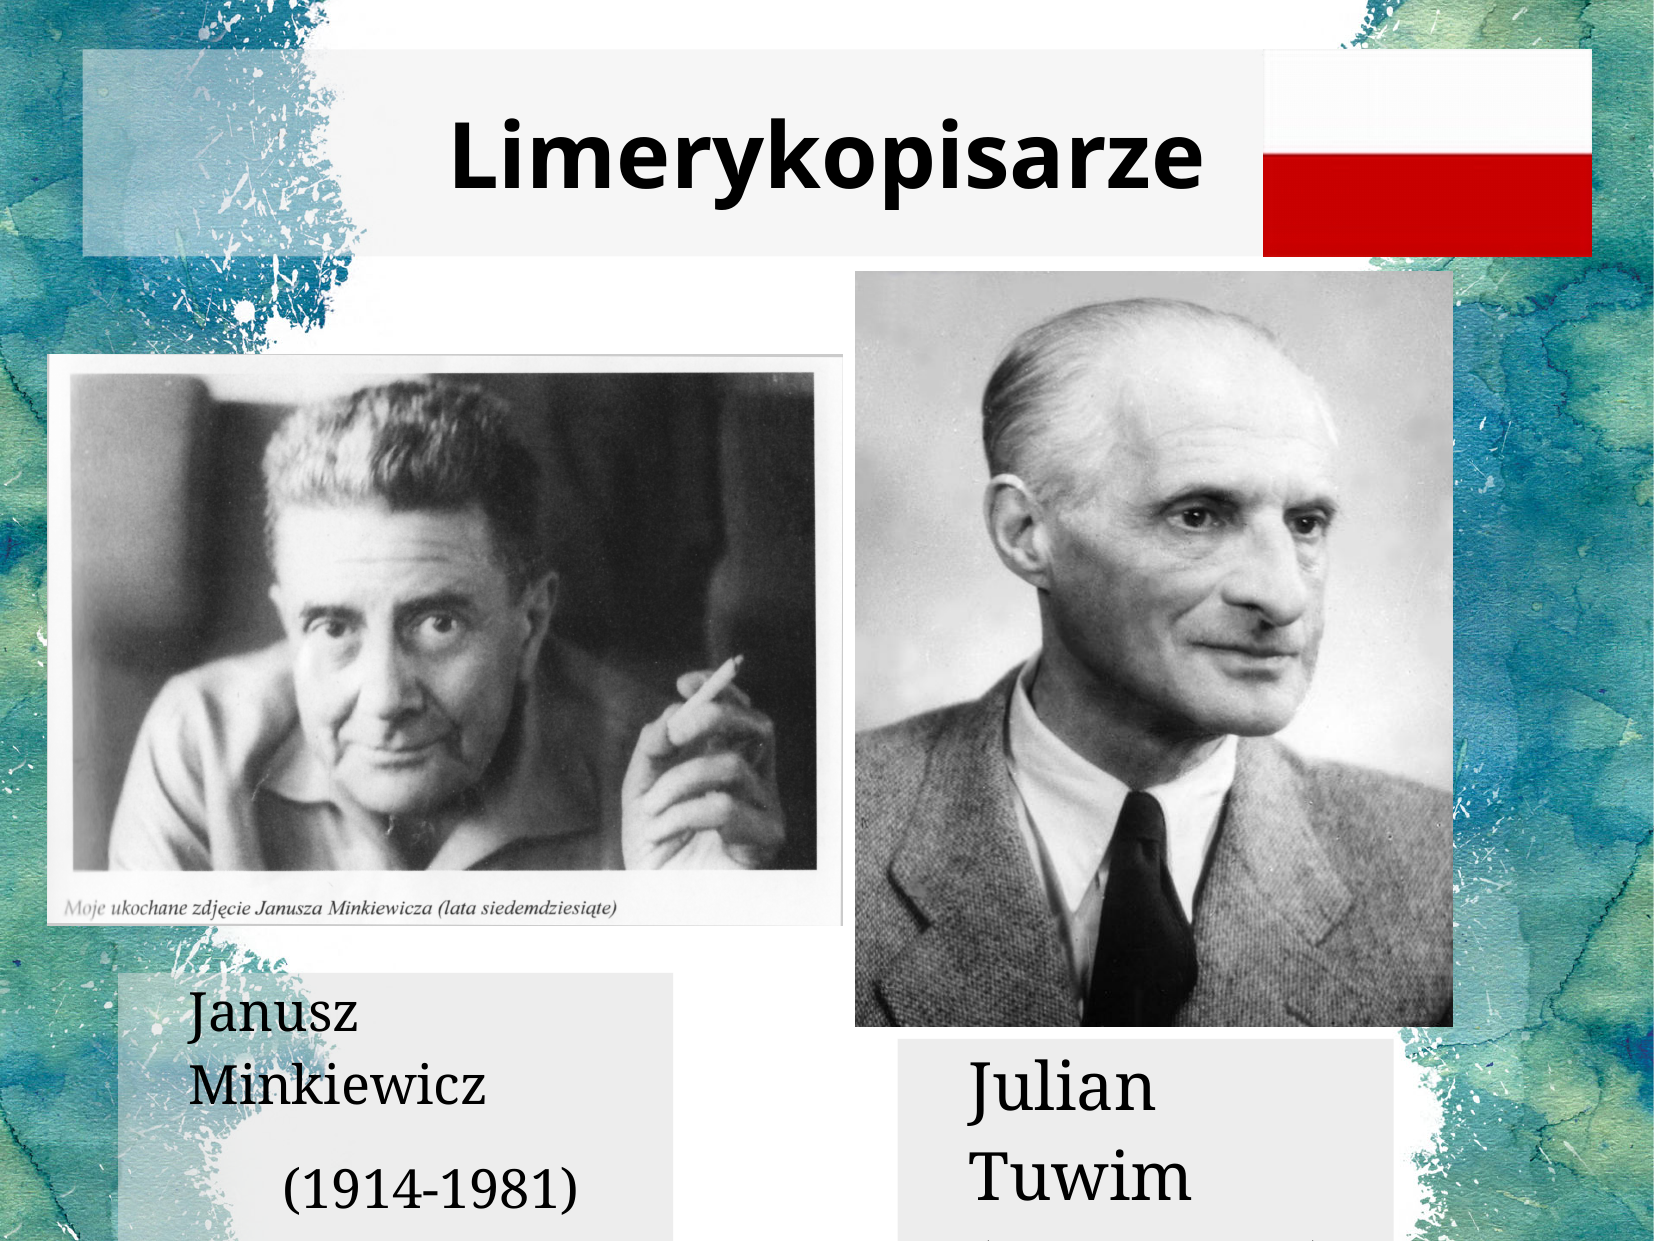

# Limerykopisarze
Janusz Minkiewicz
(1914-1981)
http://www.minkiewicz.art.pl
Julian Tuwim (1894-1953)